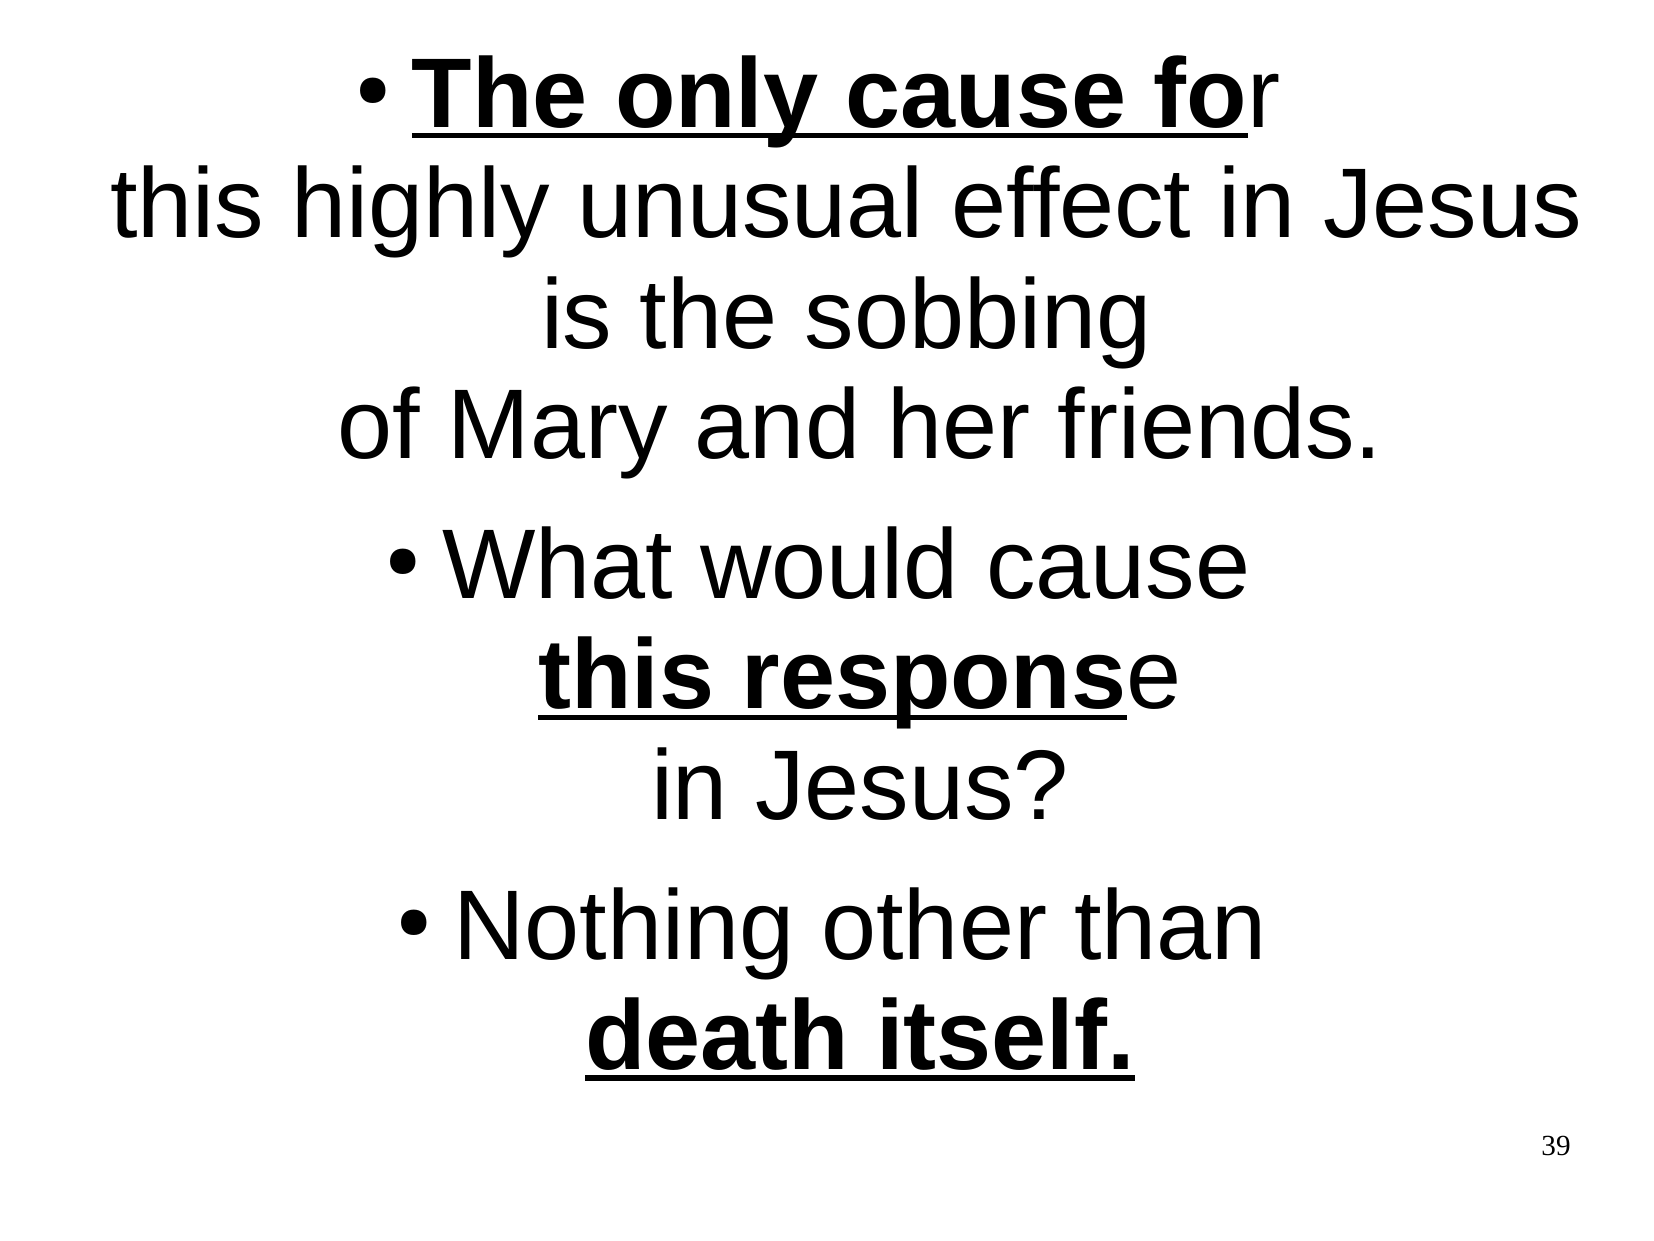

# The only cause for this highly unusual effect in Jesus is the sobbing of Mary and her friends.
What would cause
this response
in Jesus?
Nothing other than
death itself.
39